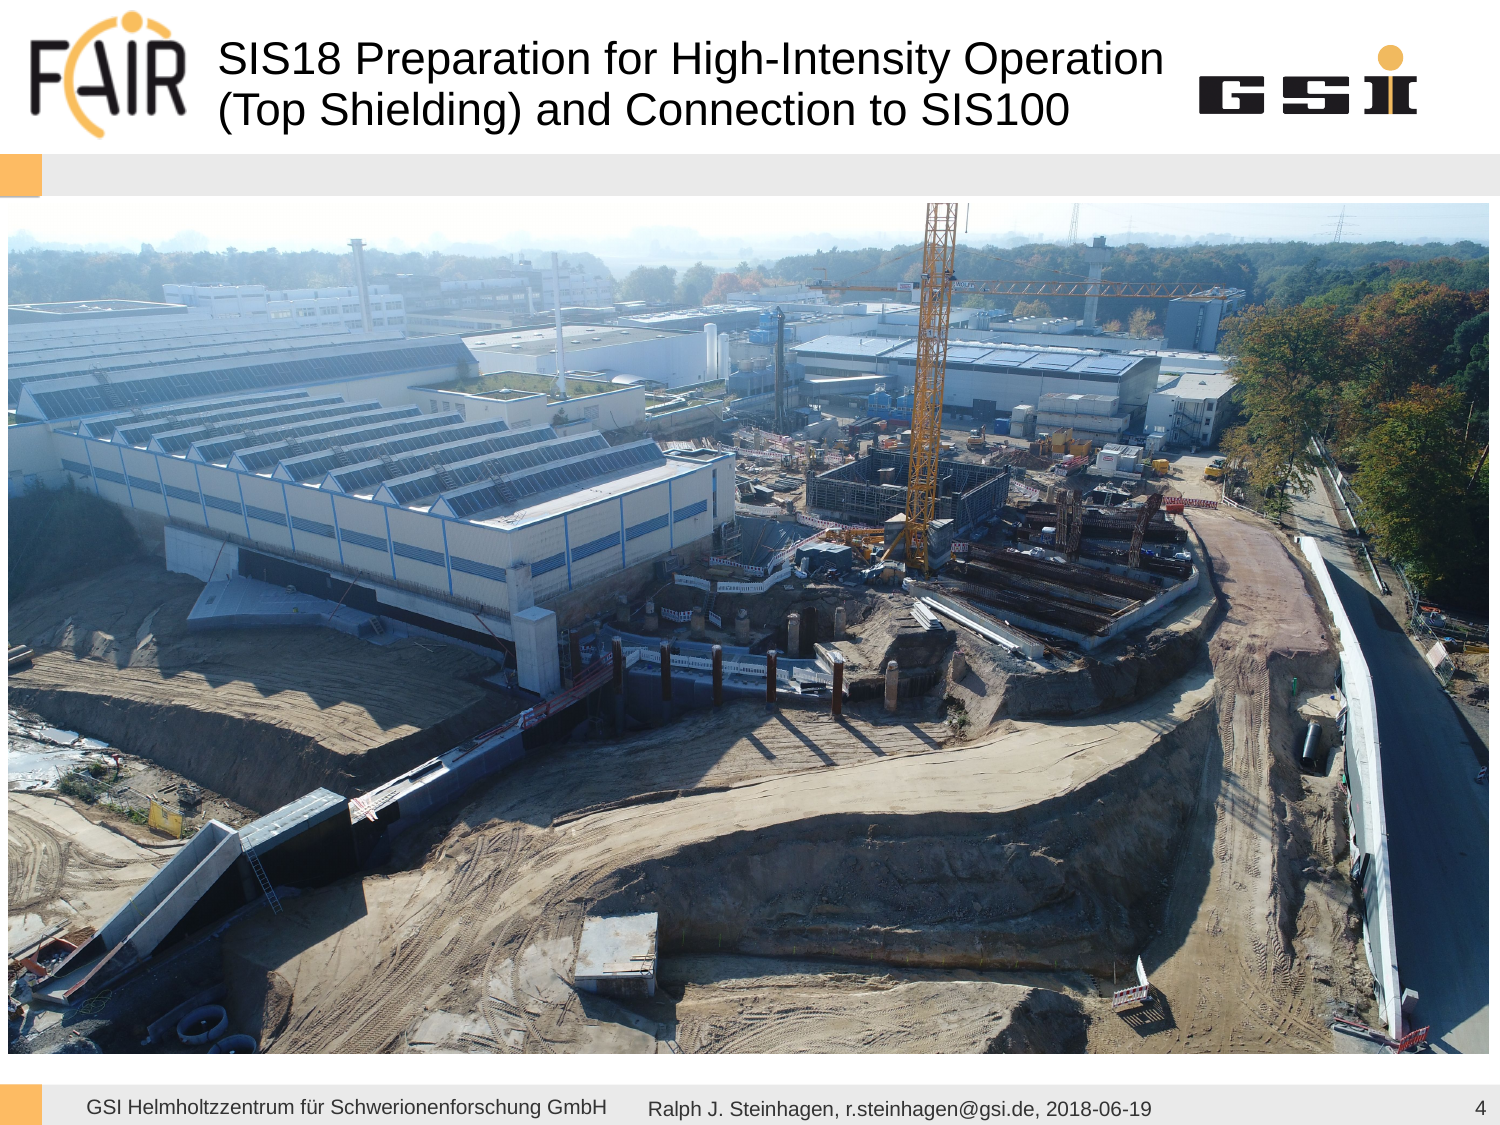

# SIS18 Preparation for High-Intensity Operation (Top Shielding) and Connection to SIS100